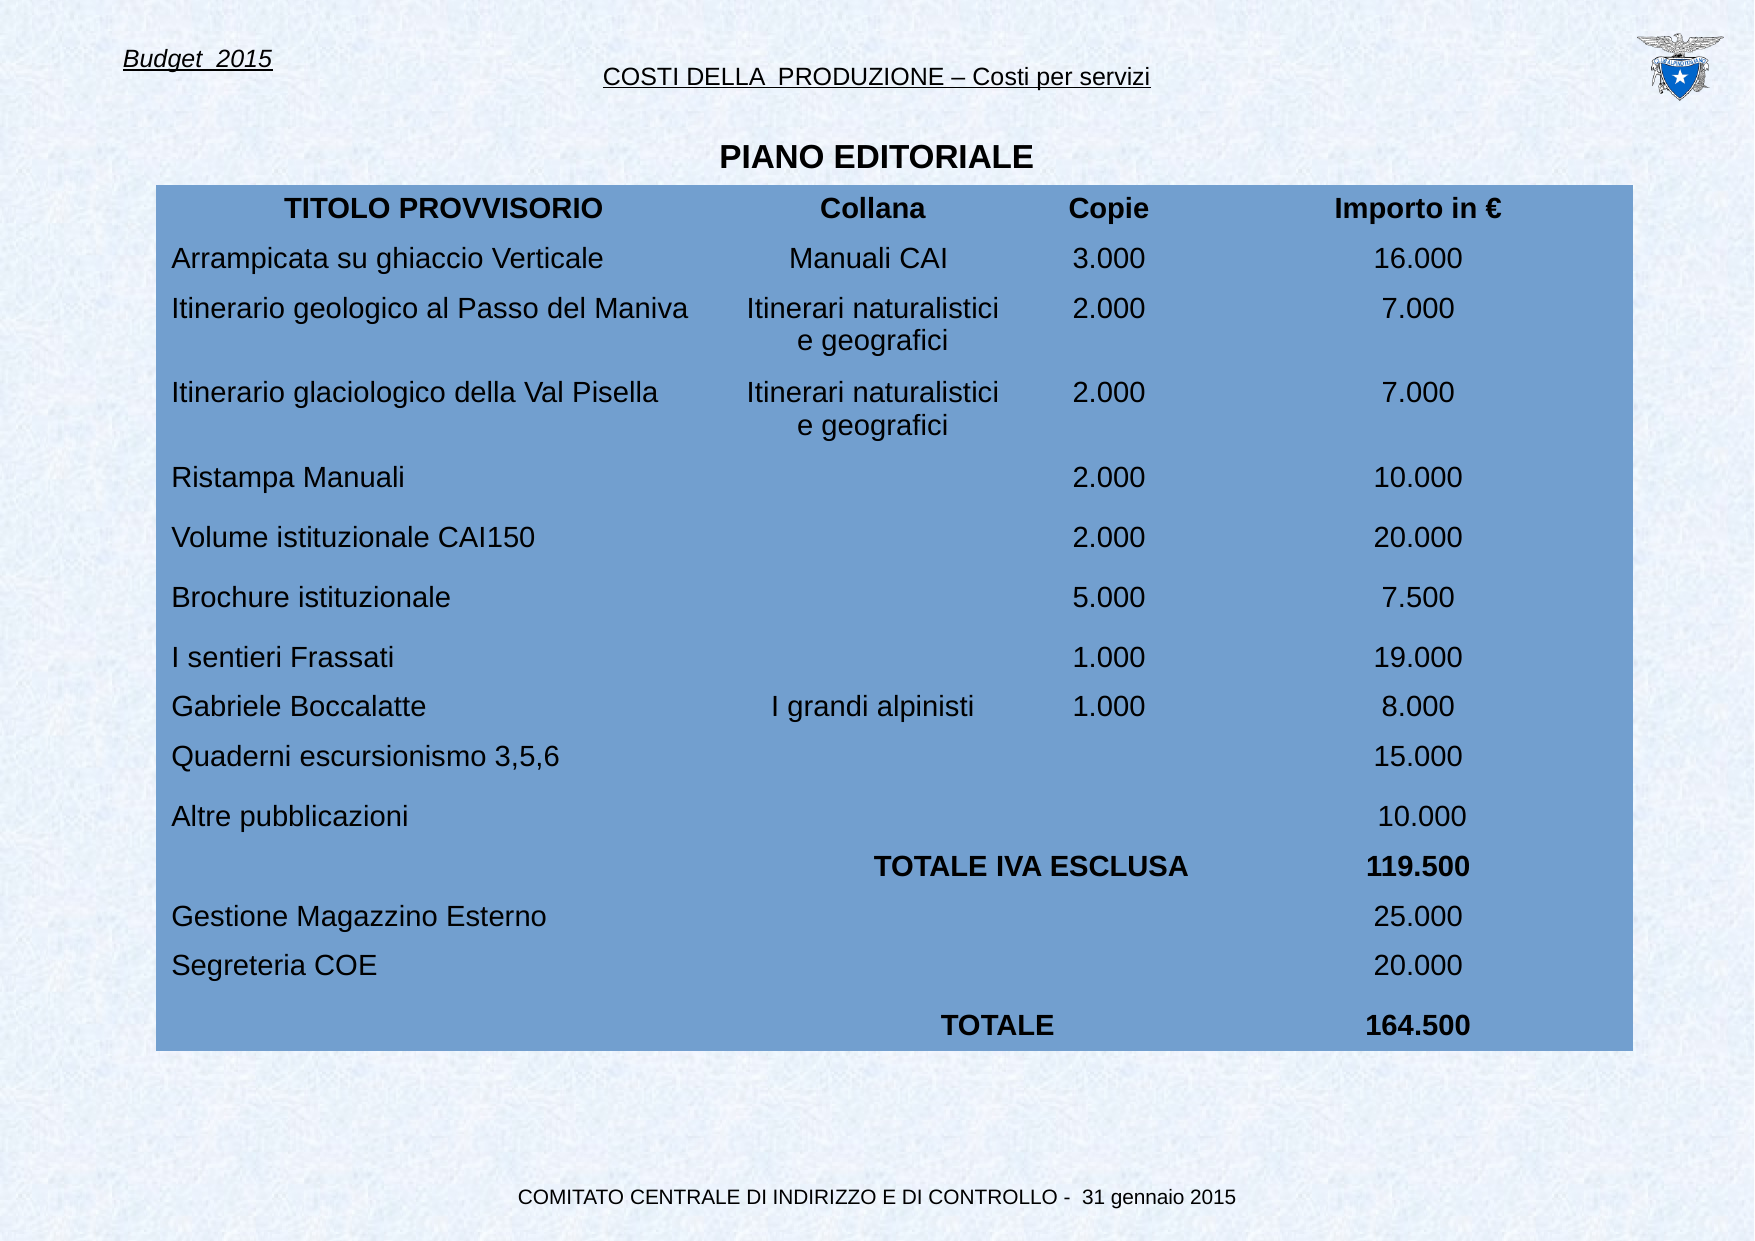

Budget 2015
COSTI DELLA PRODUZIONE – Costi per servizi
PIANO EDITORIALE
| TITOLO PROVVISORIO | | Collana | | Copie | Importo in € |
| --- | --- | --- | --- | --- | --- |
| Arrampicata su ghiaccio Verticale | | Manuali CAI | | 3.000 | 16.000 |
| Itinerario geologico al Passo del Maniva | | Itinerari naturalistici e geografici | | 2.000 | 7.000 |
| Itinerario glaciologico della Val Pisella | | Itinerari naturalistici e geografici | | 2.000 | 7.000 |
| Ristampa Manuali | | | | 2.000 | 10.000 |
| Volume istituzionale CAI150 | | | | 2.000 | 20.000 |
| Brochure istituzionale | | | | 5.000 | 7.500 |
| I sentieri Frassati | | | | 1.000 | 19.000 |
| Gabriele Boccalatte | | I grandi alpinisti | | 1.000 | 8.000 |
| Quaderni escursionismo 3,5,6 | | | | | 15.000 |
| Altre pubblicazioni | | | | | 10.000 |
| | | TOTALE IVA ESCLUSA | | | 119.500 |
| Gestione Magazzino Esterno | | | | | 25.000 |
| Segreteria COE | | | | | 20.000 |
| | | | TOTALE | | 164.500 |
COMITATO CENTRALE DI INDIRIZZO E DI CONTROLLO - 31 gennaio 2015